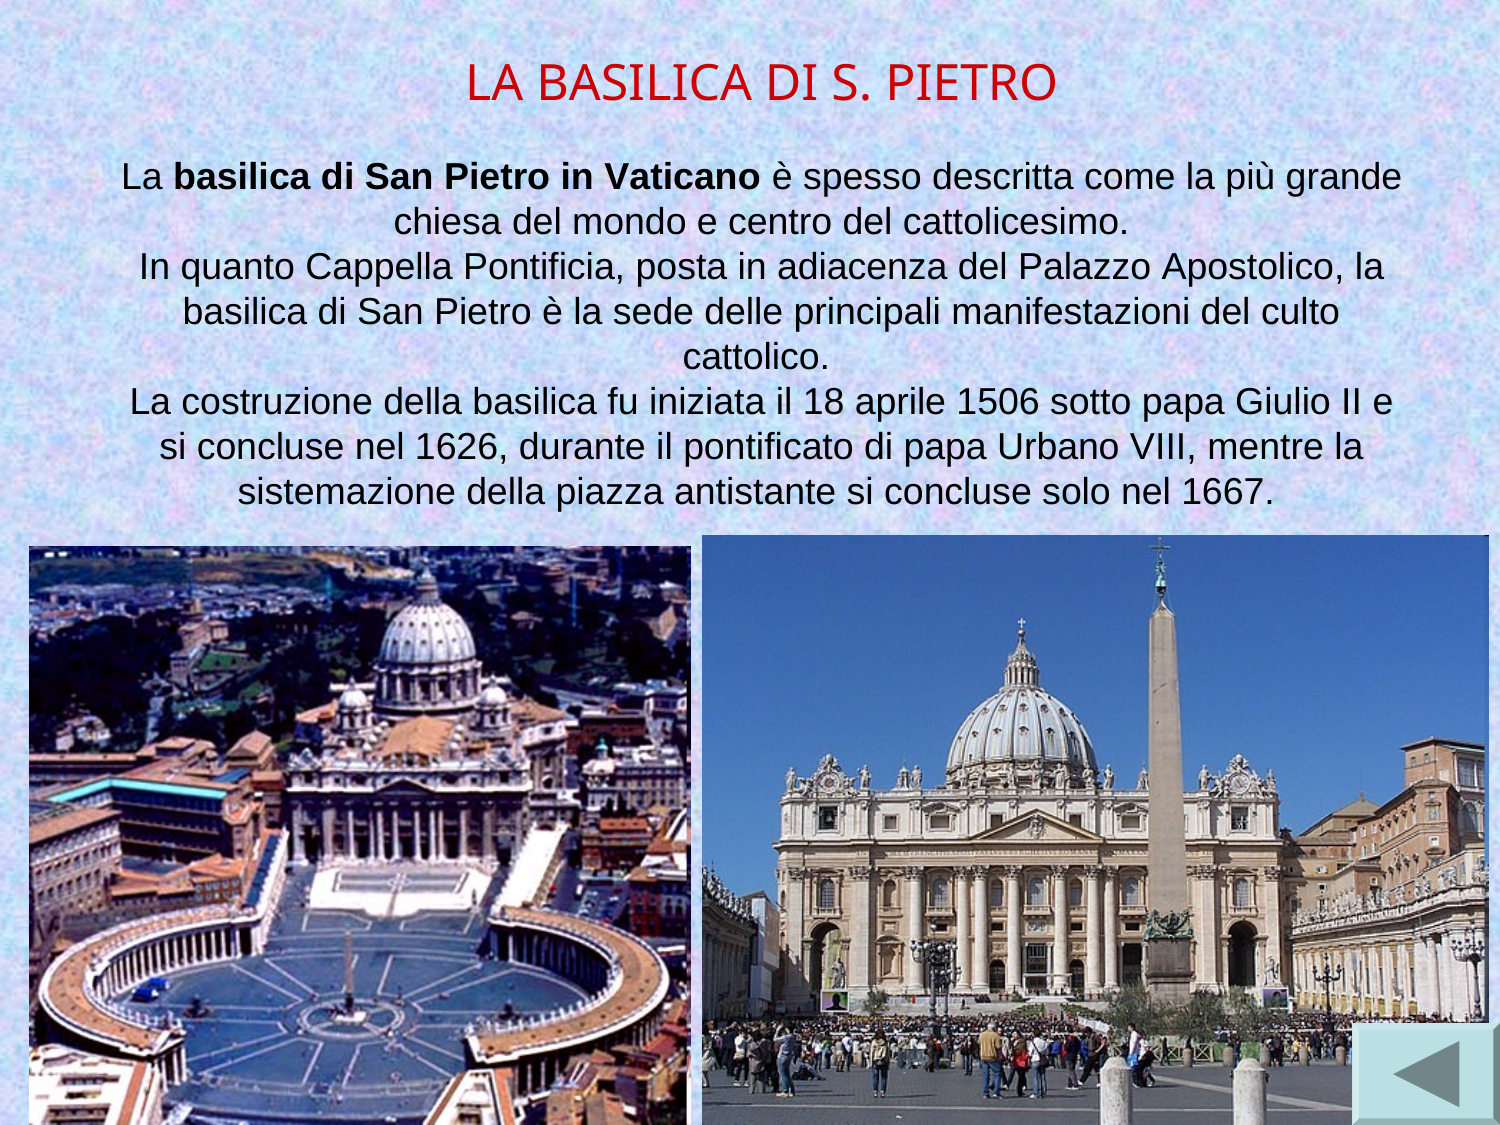

LA BASILICA DI S. PIETRO
La basilica di San Pietro in Vaticano è spesso descritta come la più grande chiesa del mondo e centro del cattolicesimo.
In quanto Cappella Pontificia, posta in adiacenza del Palazzo Apostolico, la basilica di San Pietro è la sede delle principali manifestazioni del culto cattolico.
La costruzione della basilica fu iniziata il 18 aprile 1506 sotto papa Giulio II e si concluse nel 1626, durante il pontificato di papa Urbano VIII, mentre la sistemazione della piazza antistante si concluse solo nel 1667.